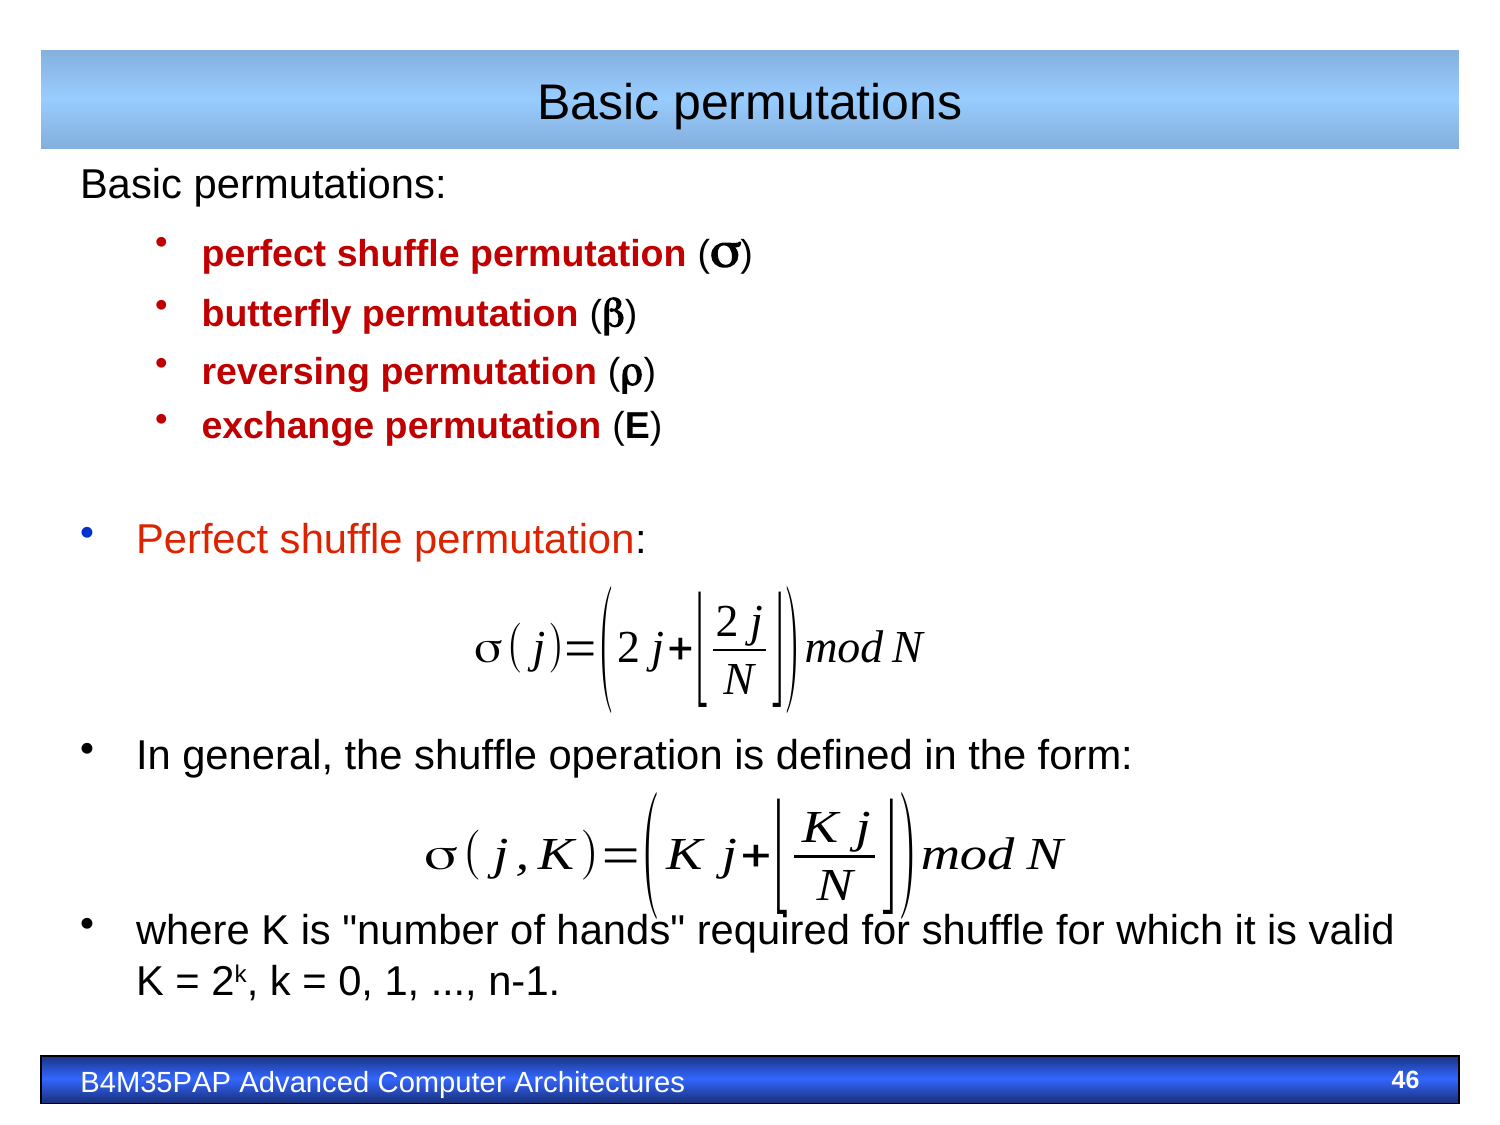

# Basic permutations
Basic permutations:
perfect shuffle permutation ()
butterfly permutation ()
reversing permutation ()
exchange permutation (E)
Perfect shuffle permutation:
In general, the shuffle operation is defined in the form:
where K is "number of hands" required for shuffle for which it is valid K = 2k, k = 0, 1, ..., n-1.